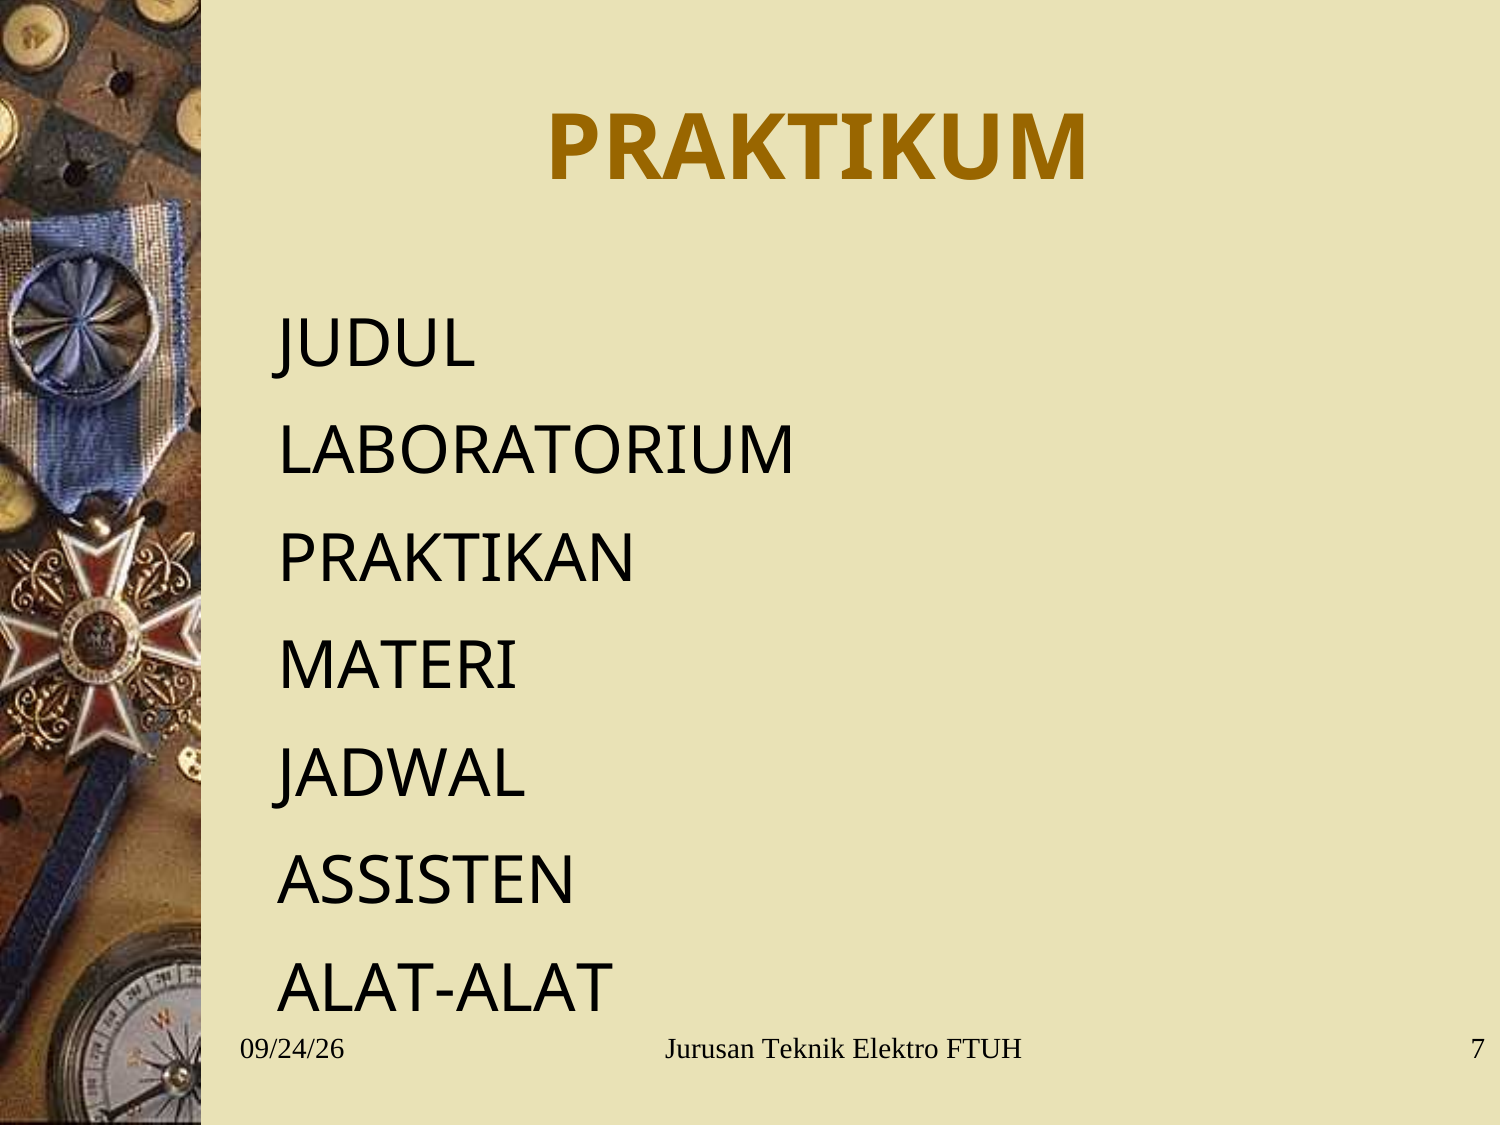

# PRAKTIKUM
JUDUL
LABORATORIUM
PRAKTIKAN
MATERI
JADWAL
ASSISTEN
ALAT-ALAT
Jurusan Teknik Elektro FTUH
7